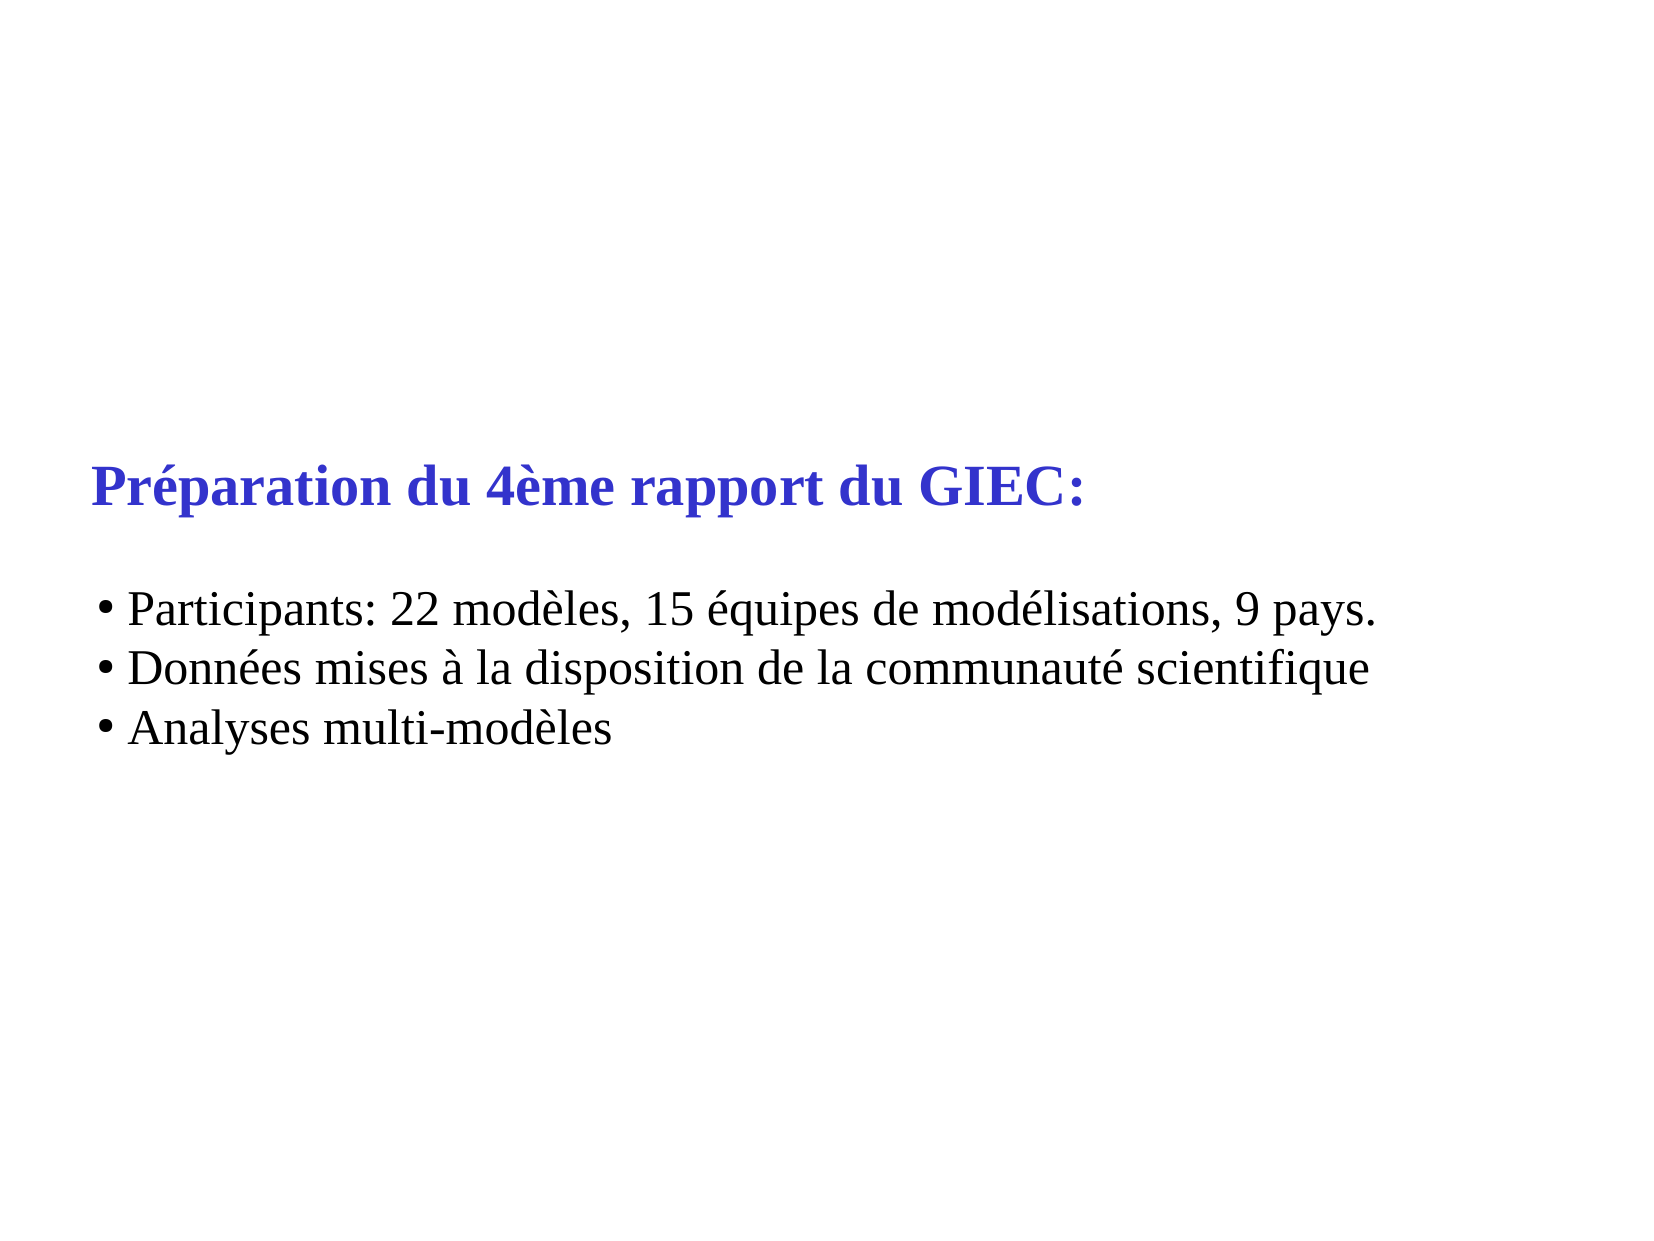

Préparation du 4ème rapport du GIEC:
 Participants: 22 modèles, 15 équipes de modélisations, 9 pays.
 Données mises à la disposition de la communauté scientifique
 Analyses multi-modèles